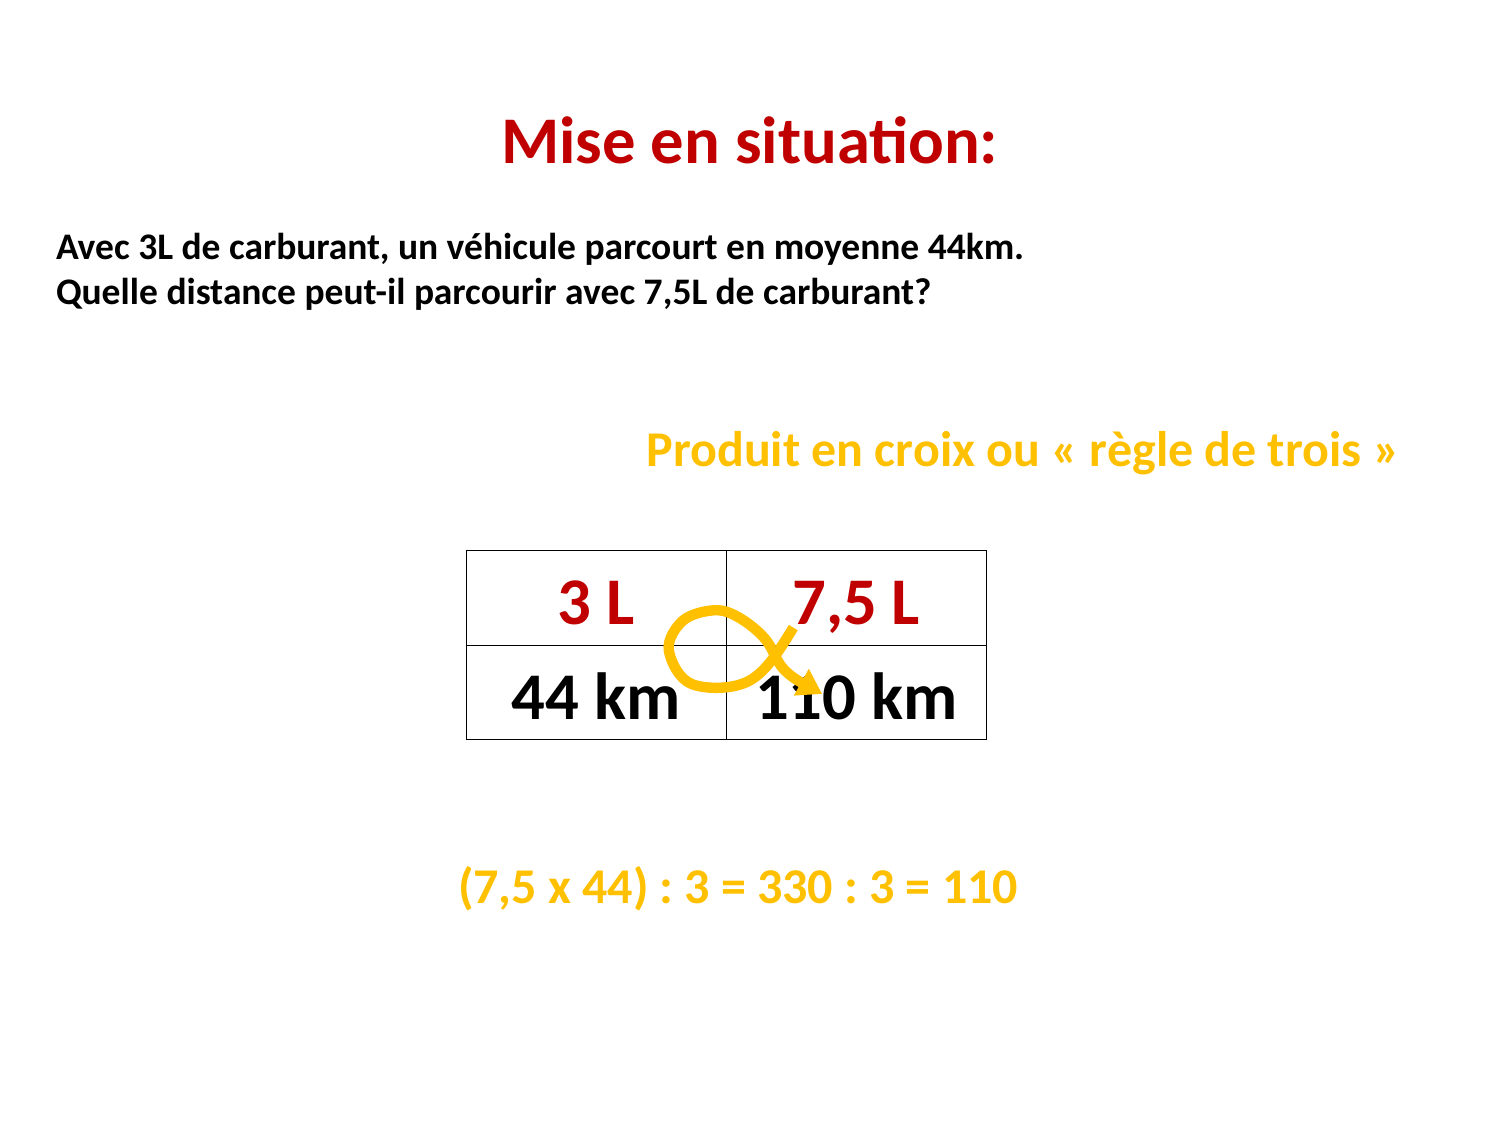

Mise en situation:
Avec 3L de carburant, un véhicule parcourt en moyenne 44km.
Quelle distance peut-il parcourir avec 7,5L de carburant?
Produit en croix ou « règle de trois »
3 L
7,5 L
44 km
?
110 km
(7,5 x 44) : 3 = 330 : 3 = 110